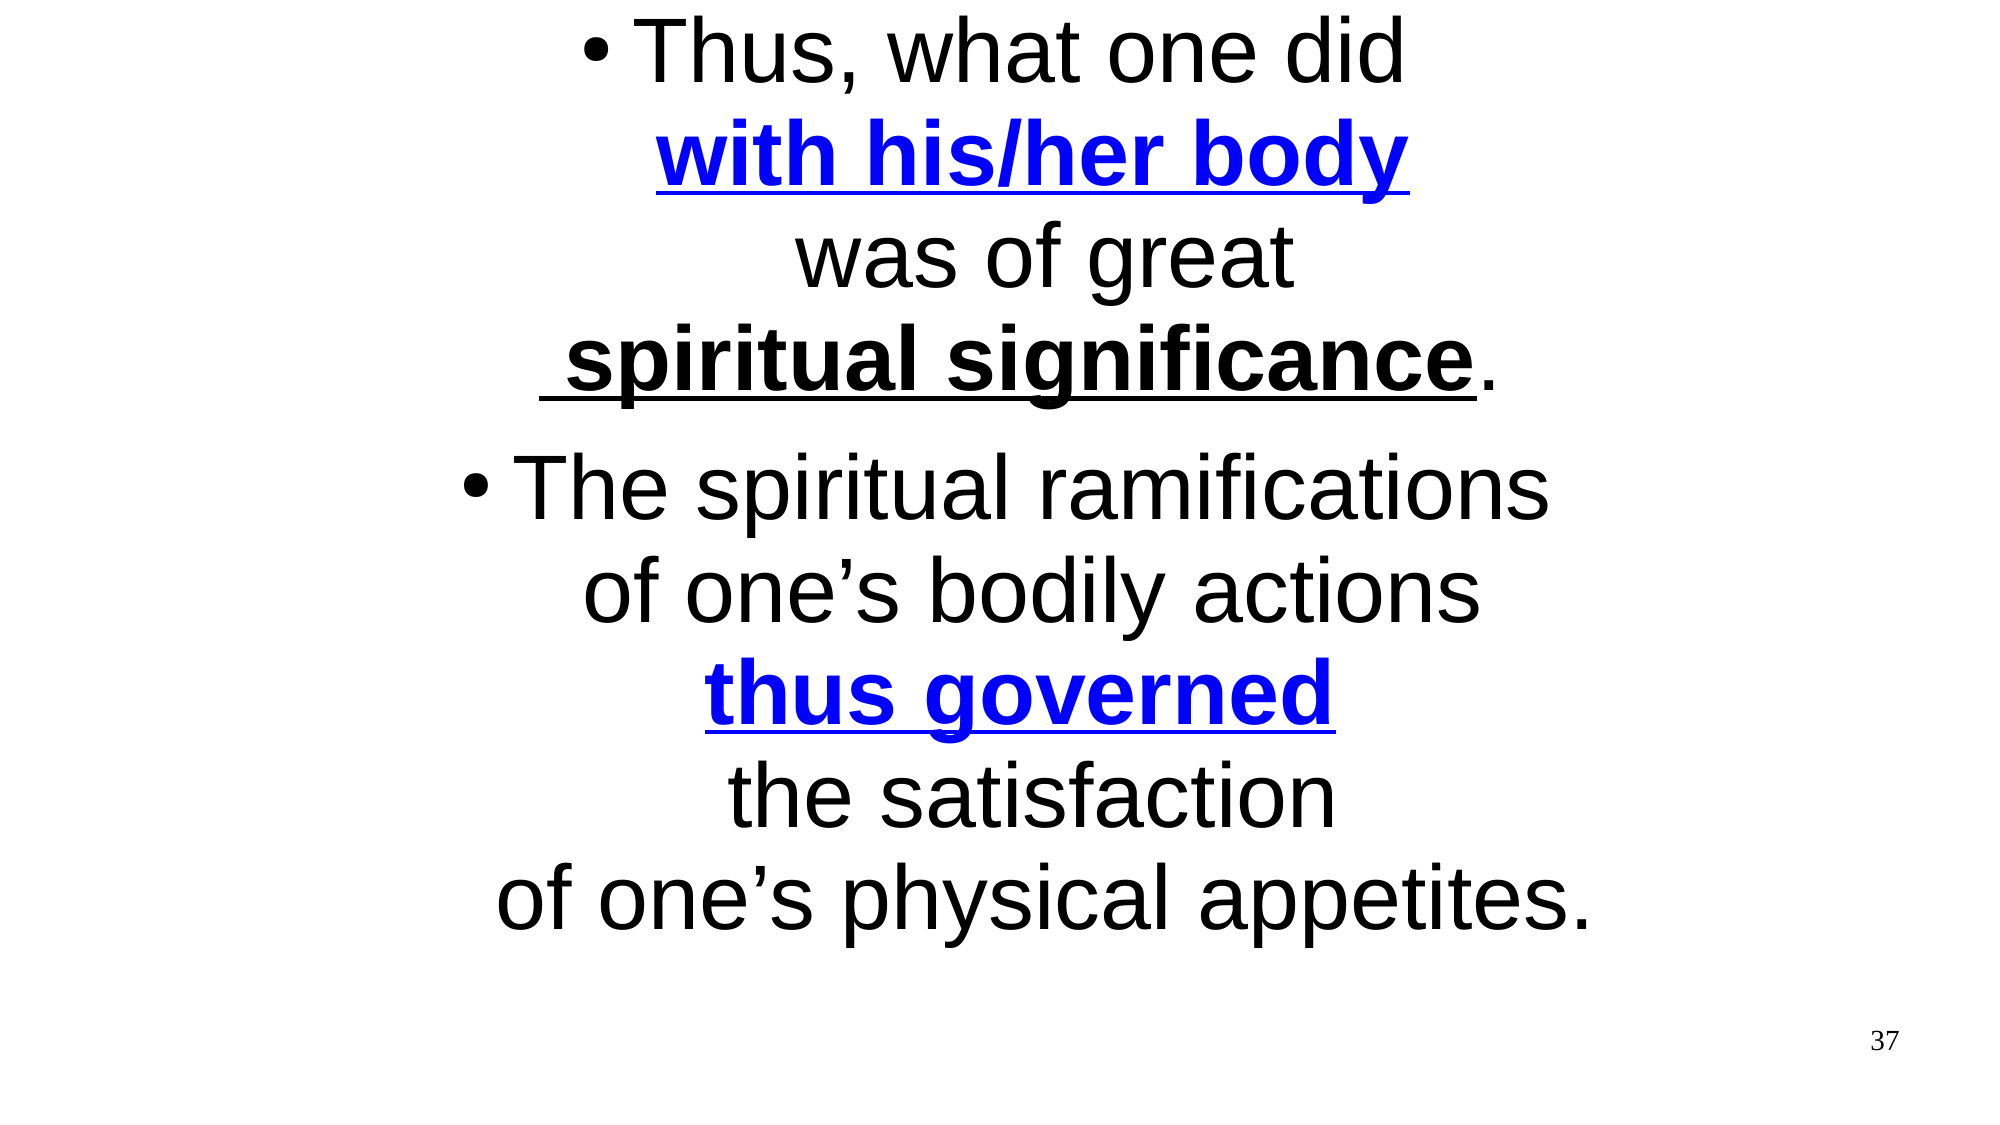

# Thus, what one did with his/her body was of great spiritual significance.
The spiritual ramifications
 of one’s bodily actions
thus governed
the satisfaction
 of one’s physical appetites.
37